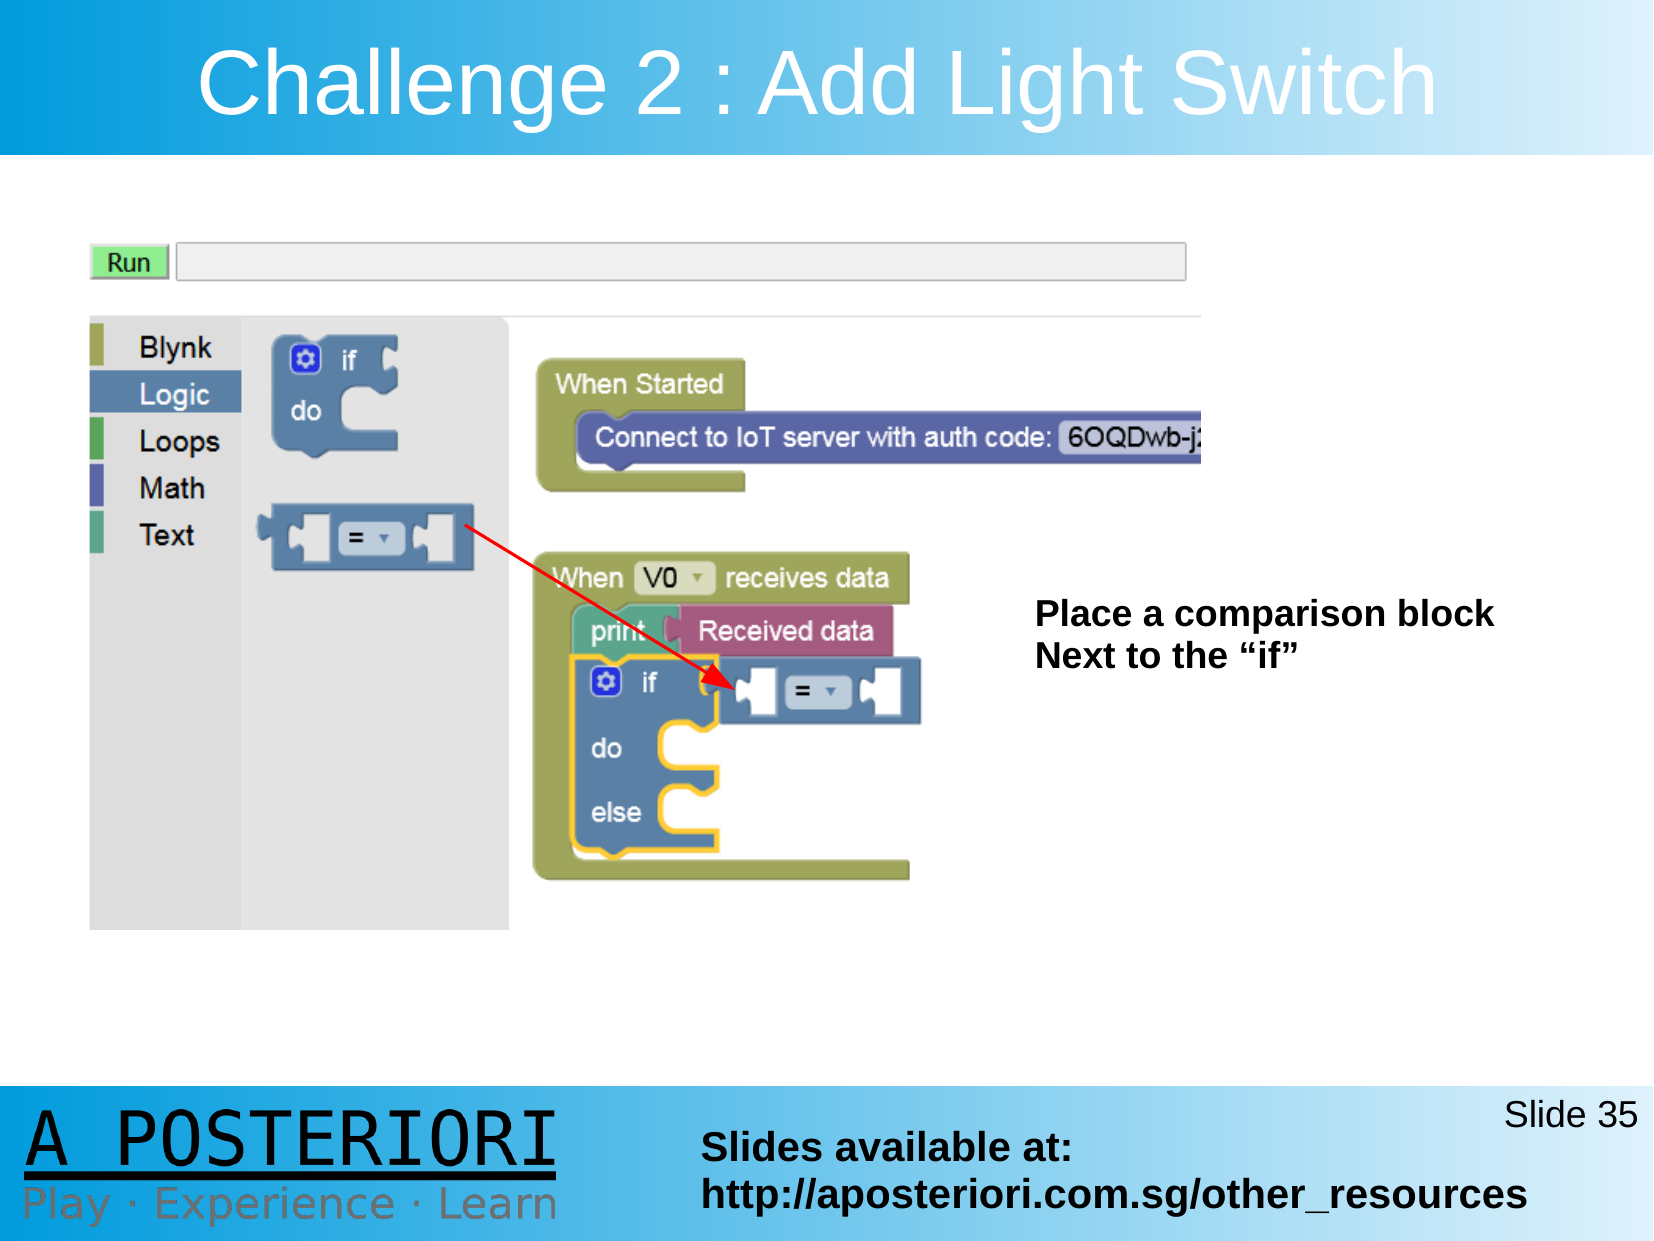

# Challenge 2 : Add Light Switch
Place a comparison block
Next to the “if”